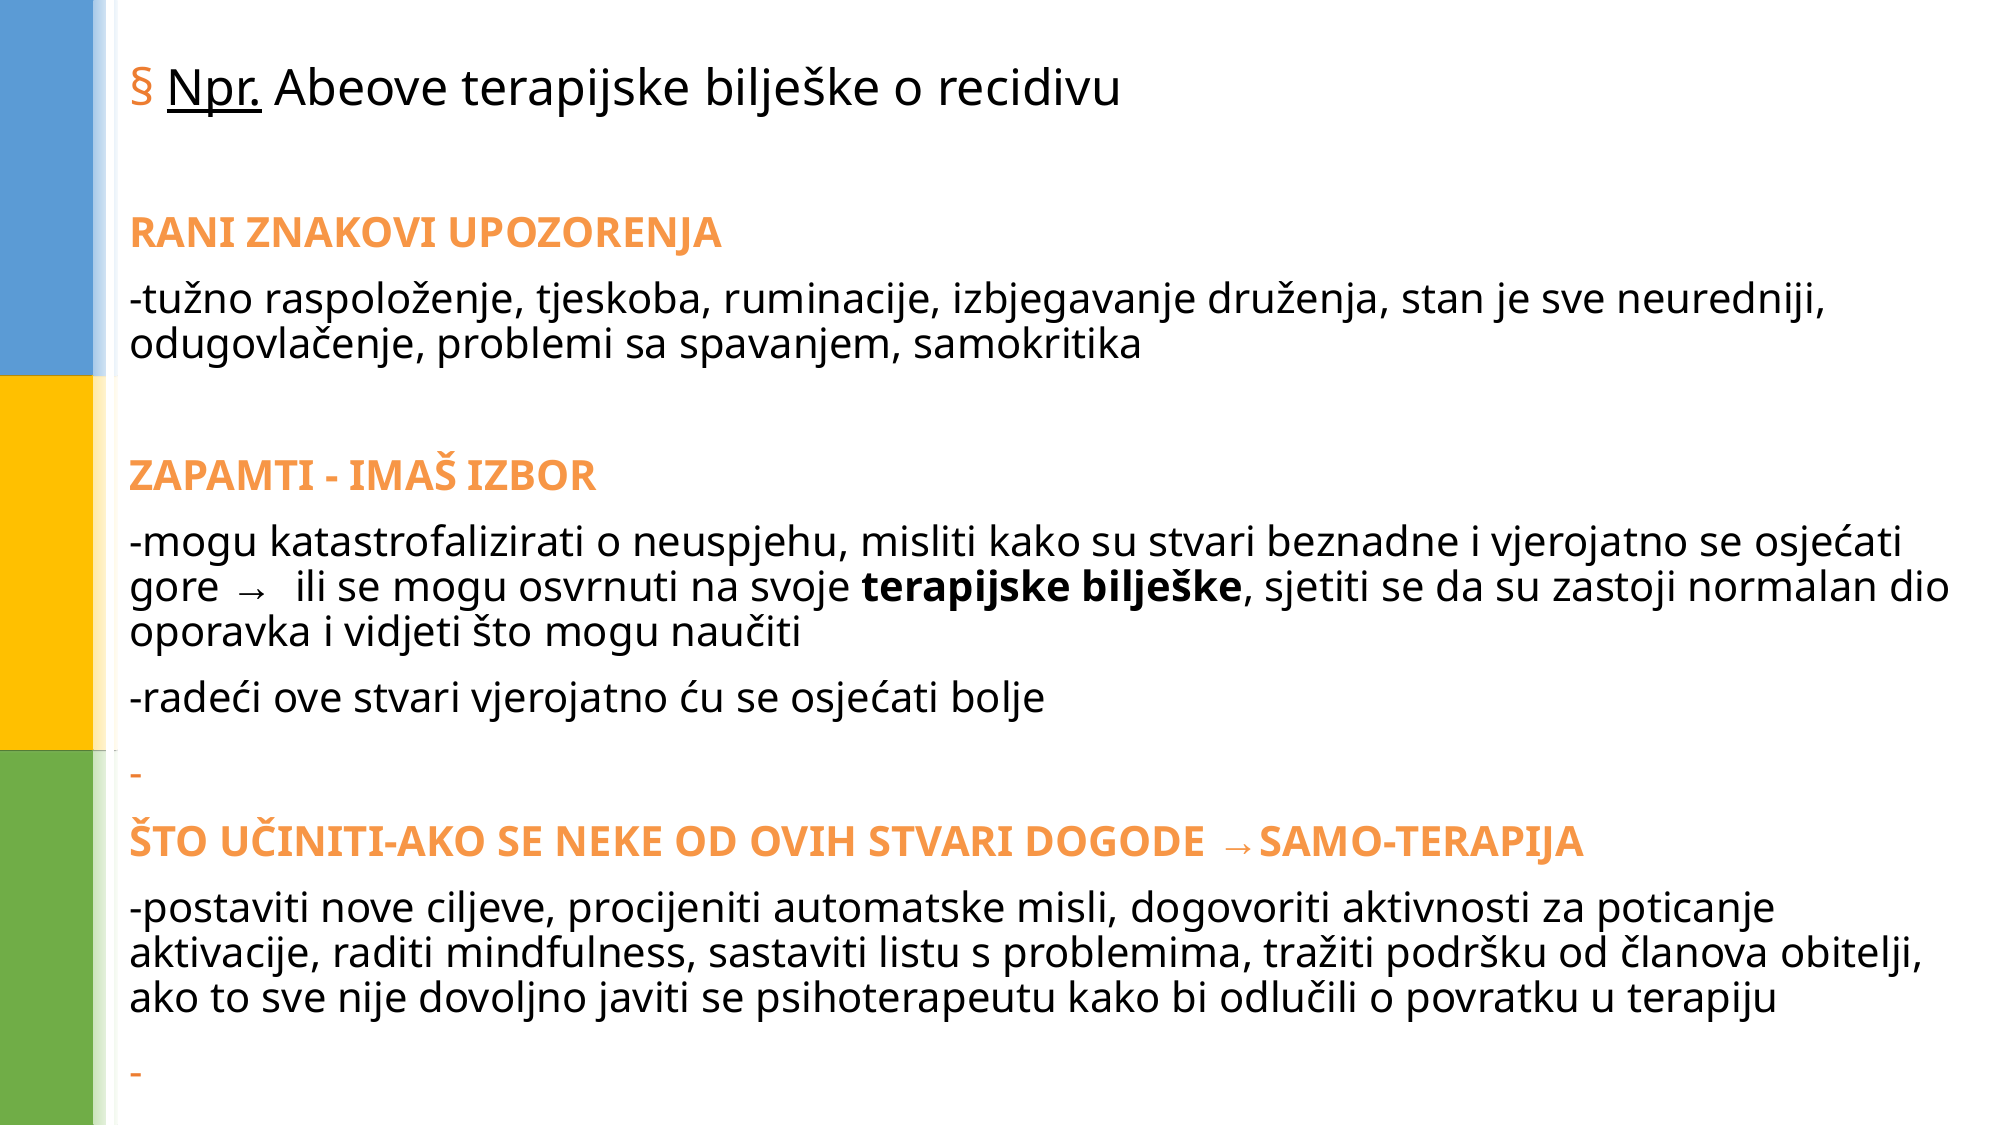

# Npr. Abeove terapijske bilješke o recidivu
RANI ZNAKOVI UPOZORENJA
-tužno raspoloženje, tjeskoba, ruminacije, izbjegavanje druženja, stan je sve neuredniji, odugovlačenje, problemi sa spavanjem, samokritika
ZAPAMTI - IMAŠ IZBOR
-mogu katastrofalizirati o neuspjehu, misliti kako su stvari beznadne i vjerojatno se osjećati gore → ili se mogu osvrnuti na svoje terapijske bilješke, sjetiti se da su zastoji normalan dio oporavka i vidjeti što mogu naučiti
-radeći ove stvari vjerojatno ću se osjećati bolje
ŠTO UČINITI-AKO SE NEKE OD OVIH STVARI DOGODE →SAMO-TERAPIJA
-postaviti nove ciljeve, procijeniti automatske misli, dogovoriti aktivnosti za poticanje aktivacije, raditi mindfulness, sastaviti listu s problemima, tražiti podršku od članova obitelji, ako to sve nije dovoljno javiti se psihoterapeutu kako bi odlučili o povratku u terapiju